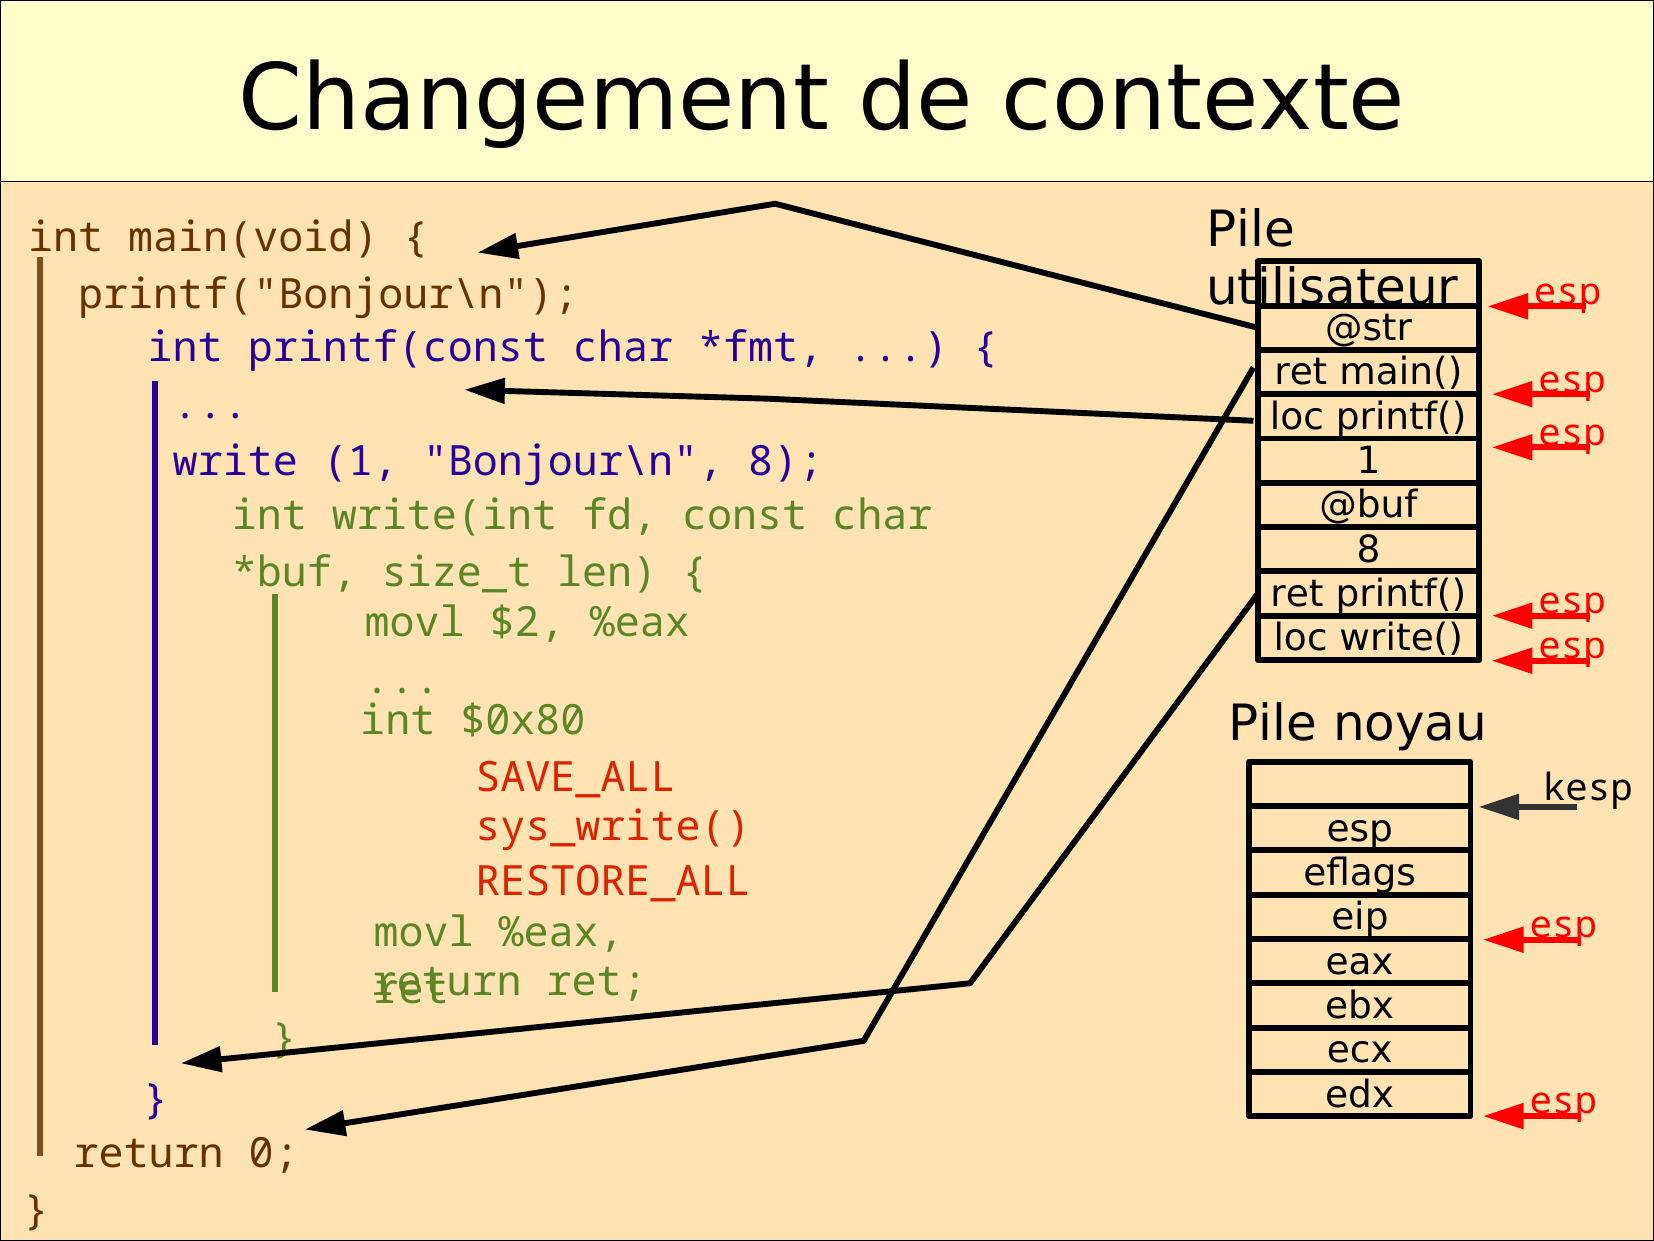

# Changement de contexte
Pile utilisateur
int main(void) {
 printf("Bonjour\n");
esp
@str
int printf(const char *fmt, ...) {
 ...
 write (1, "Bonjour\n", 8);
esp
ret main()
loc printf()
esp
1
int write(int fd, const char *buf, size_t len) {
@buf
8
esp
ret printf()
movl $2, %eax
...
esp
loc write()
int $0x80
Pile noyau
SAVE_ALL
kesp
sys_write()
esp
RESTORE_ALL
eflags
esp
movl %eax, ret
eip
eax
 return ret;
}
ebx
ecx
}
esp
edx
 return 0;
}